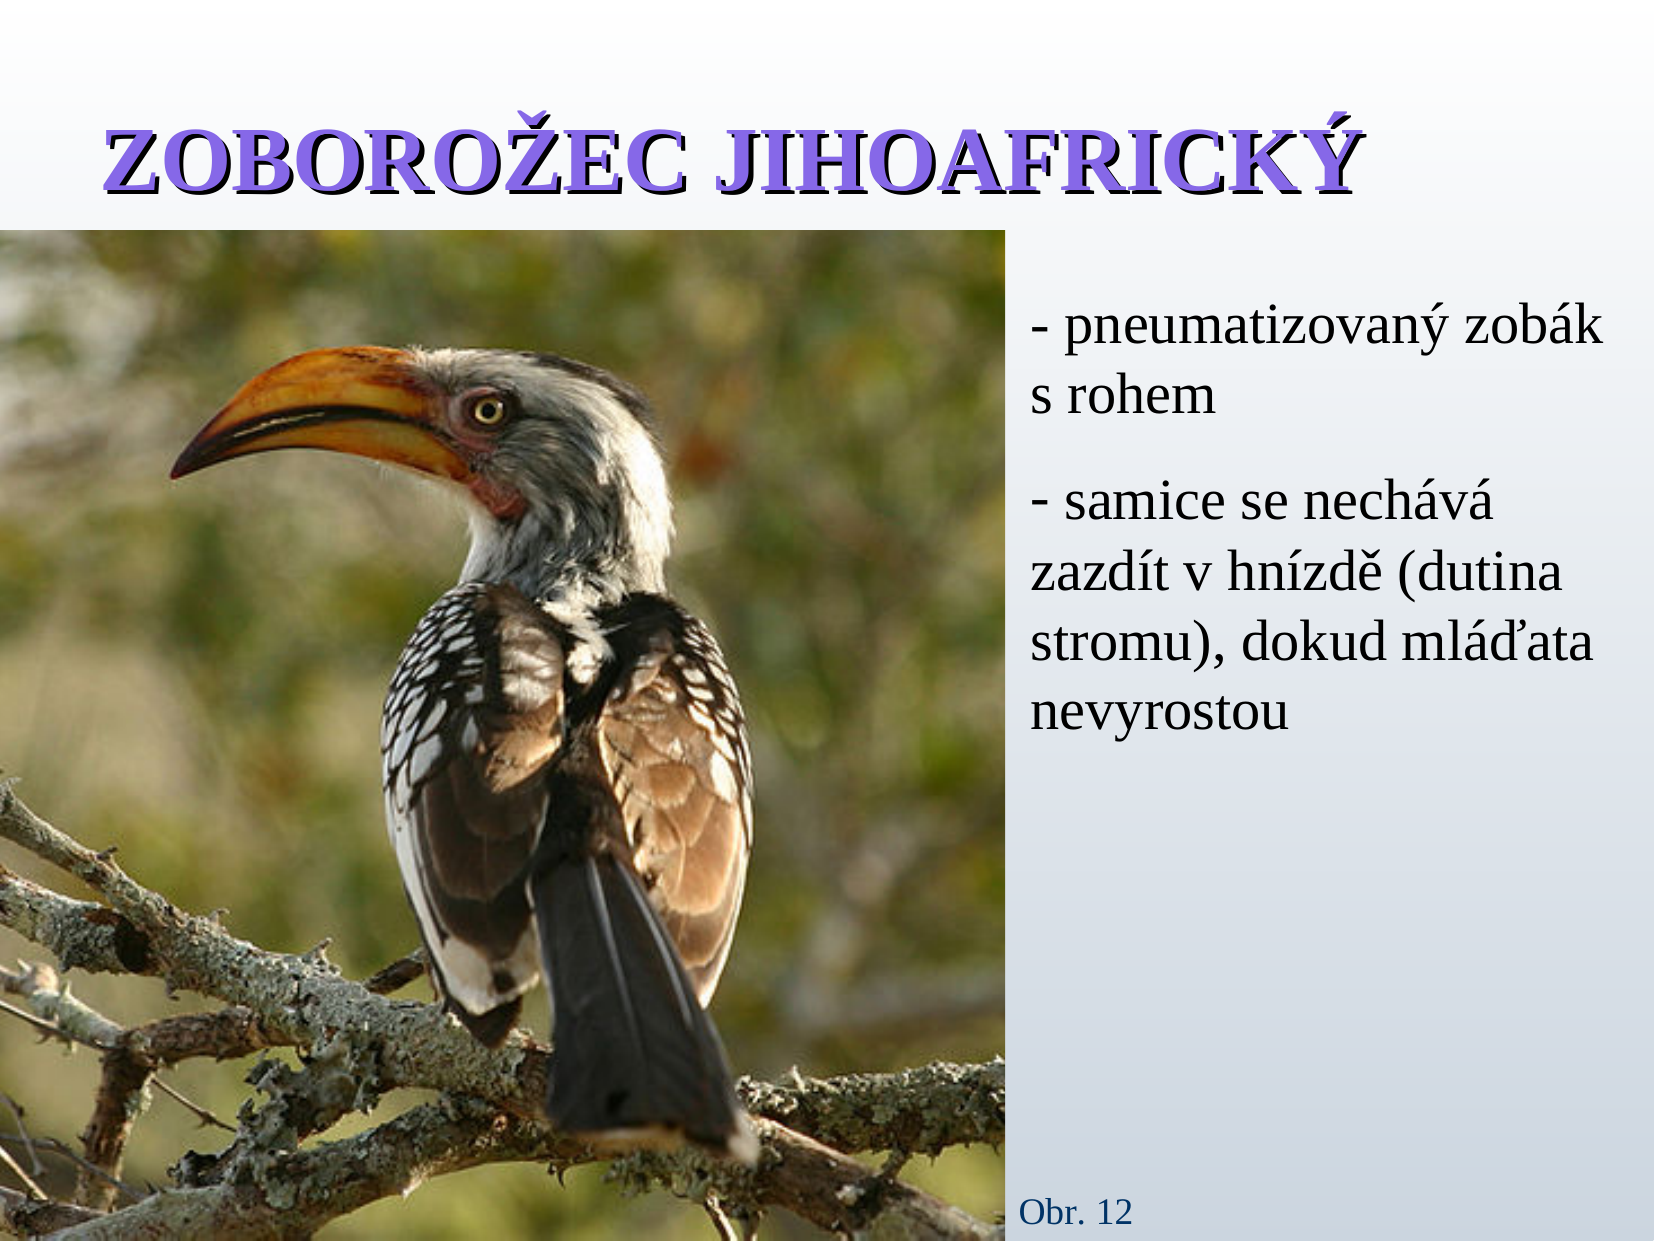

# ZOBOROŽEC JIHOAFRICKÝ
- pneumatizovaný zobák s rohem
 samice se nechává zazdít v hnízdě (dutina stromu), dokud mláďata nevyrostou
Obr. 12